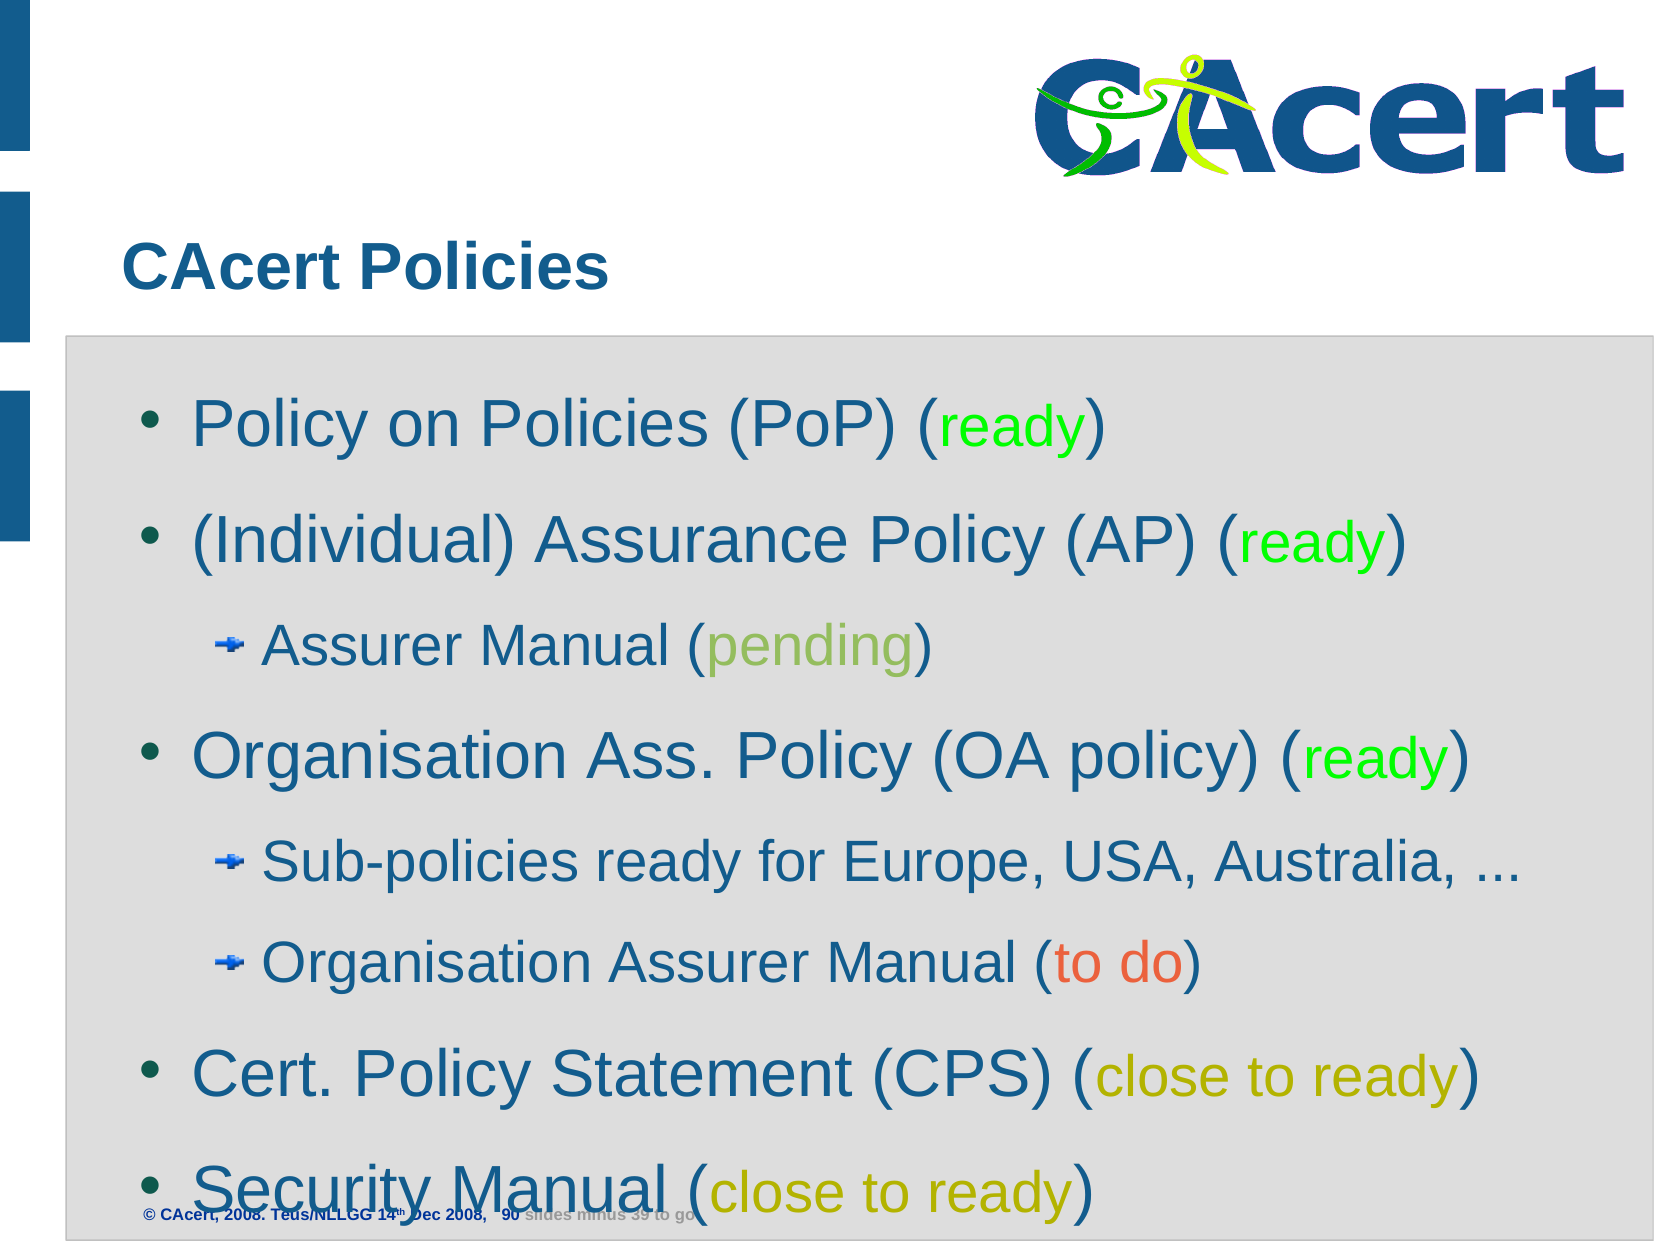

# CAcert Policies
Policy on Policies (PoP) (ready)
(Individual) Assurance Policy (AP) (ready)
Assurer Manual (pending)
Organisation Ass. Policy (OA policy) (ready)
Sub-policies ready for Europe, USA, Australia, ...
Organisation Assurer Manual (to do)
Cert. Policy Statement (CPS) (close to ready)
Security Manual (close to ready)